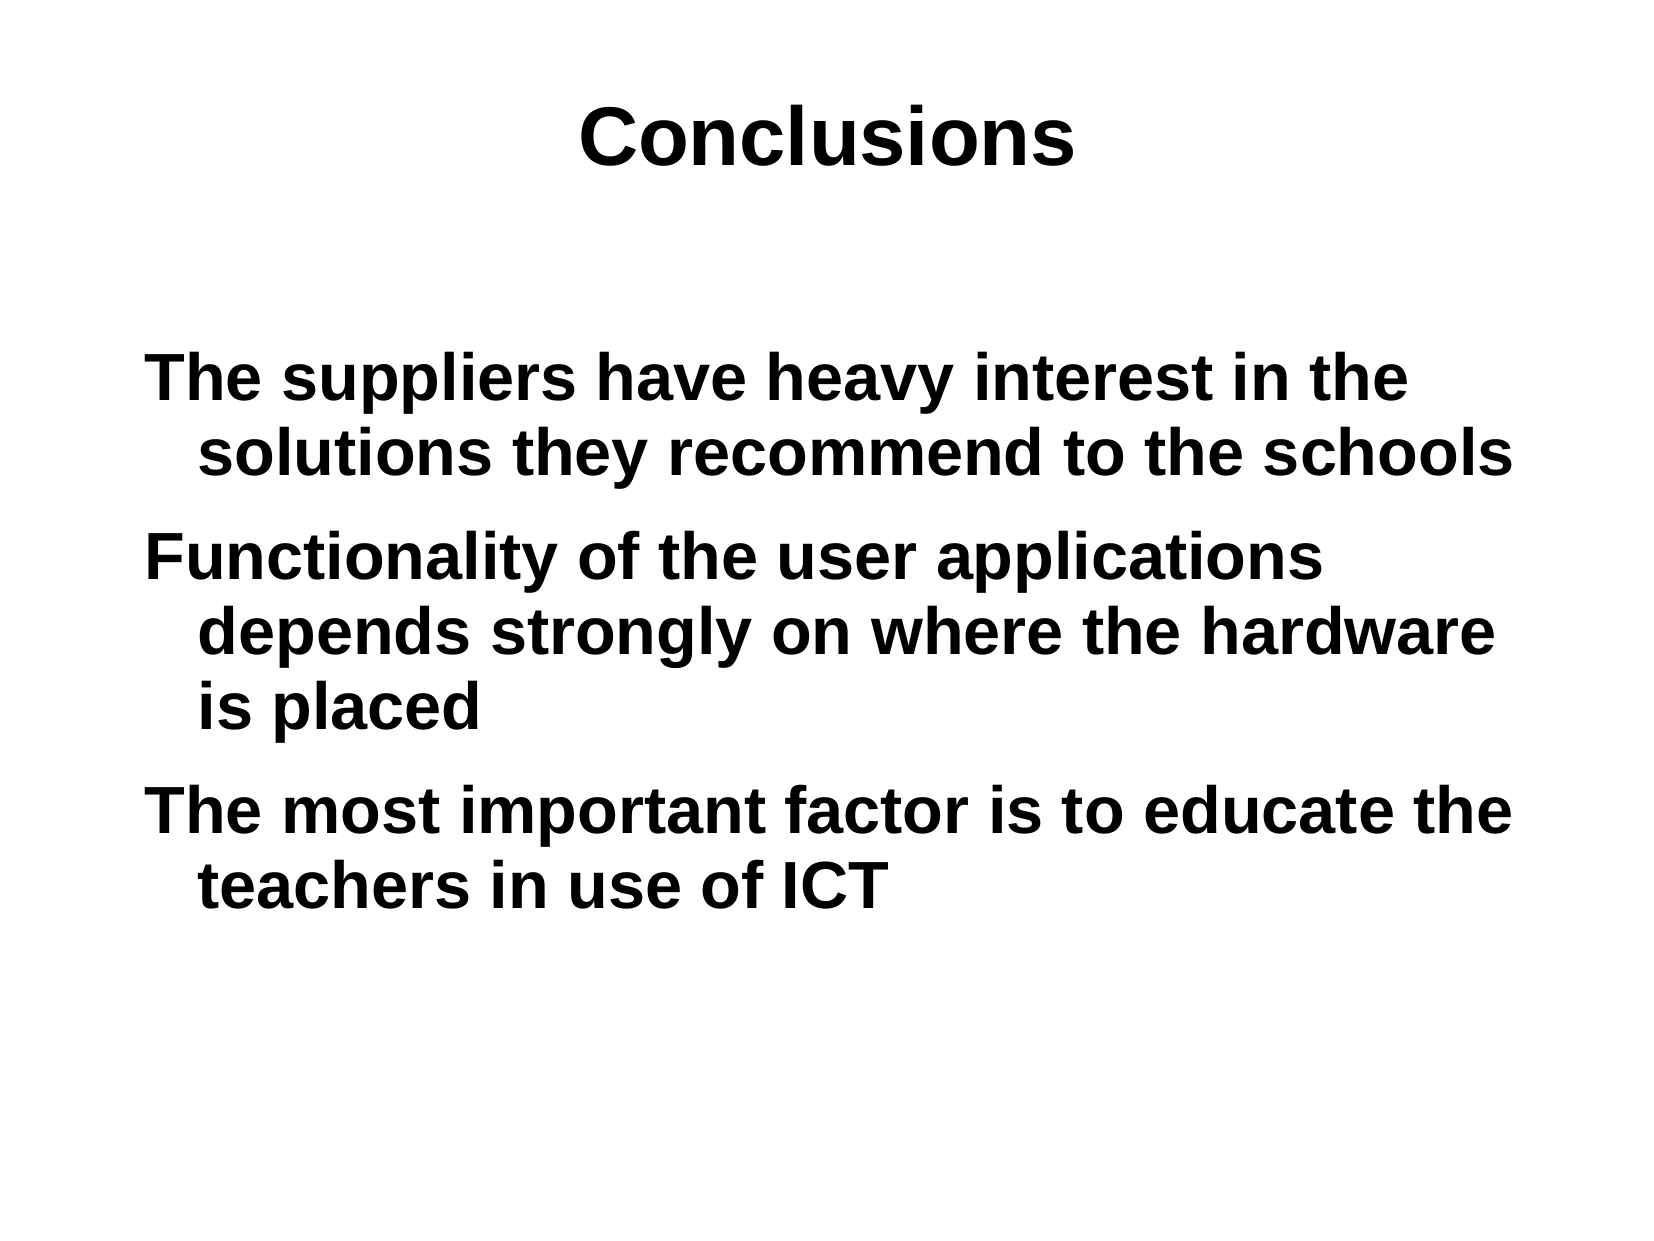

# Conclusions
The suppliers have heavy interest in the solutions they recommend to the schools
Functionality of the user applications depends strongly on where the hardware is placed
The most important factor is to educate the teachers in use of ICT